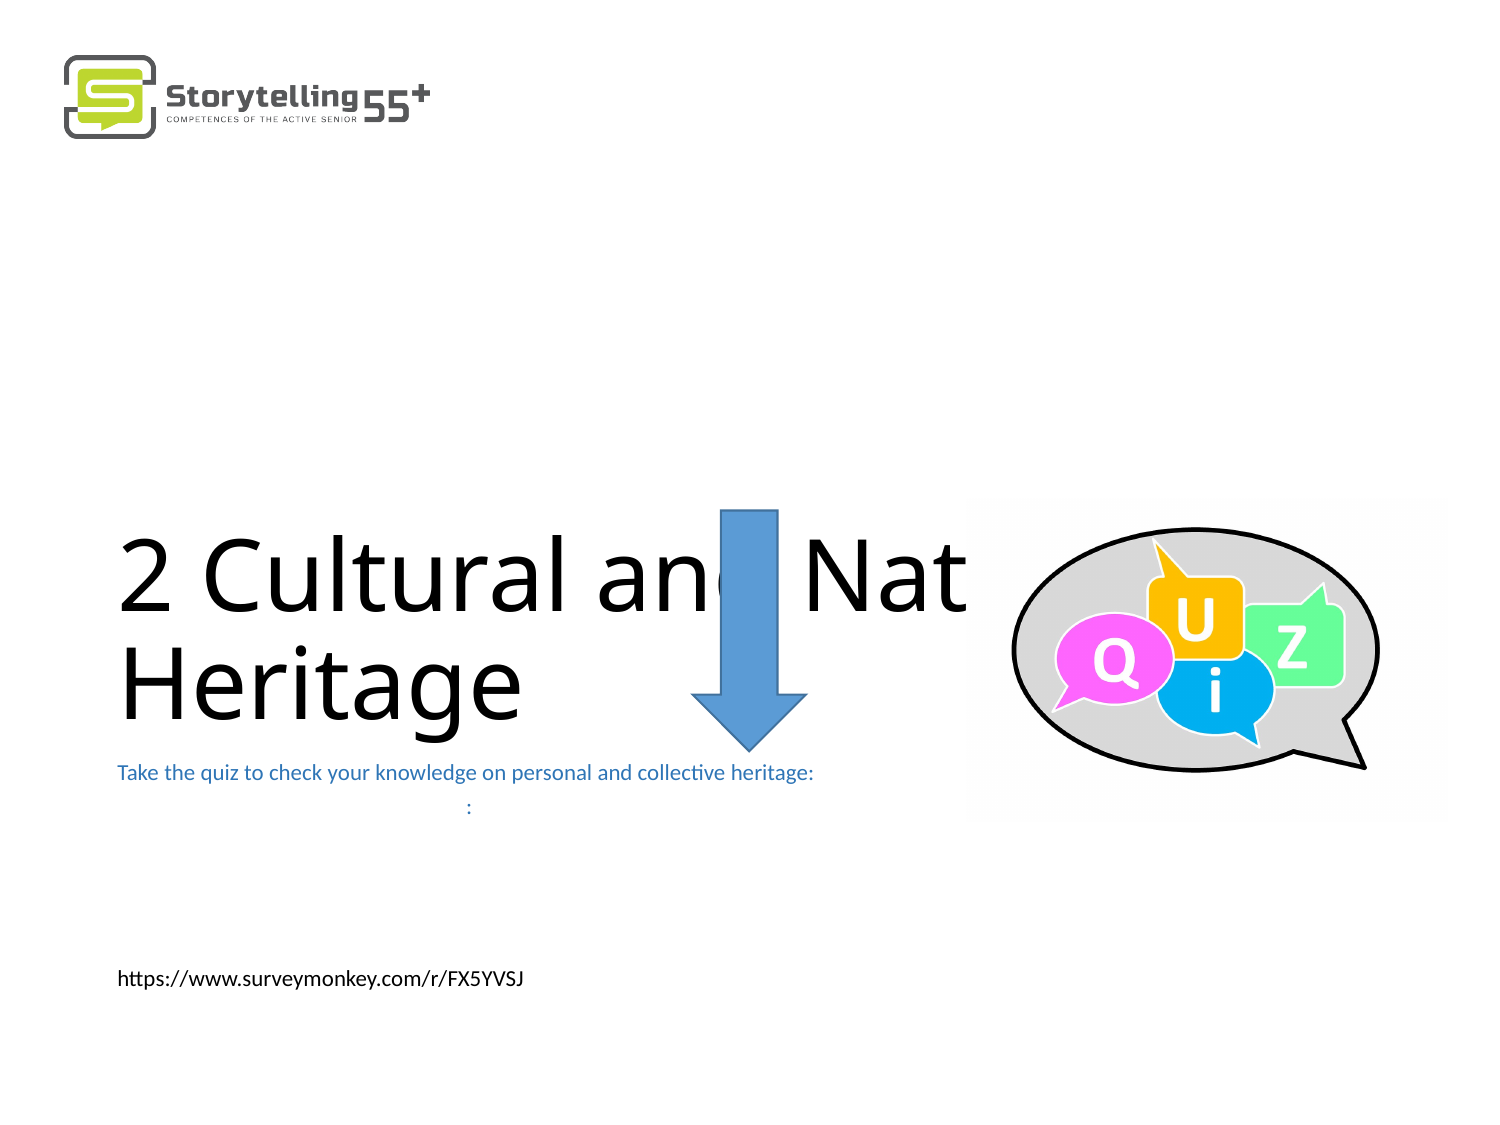

# 2 Cultural and Natural Heritage
Take the quiz to check your knowledge on personal and collective heritage:
:
https://www.surveymonkey.com/r/FX5YVSJ